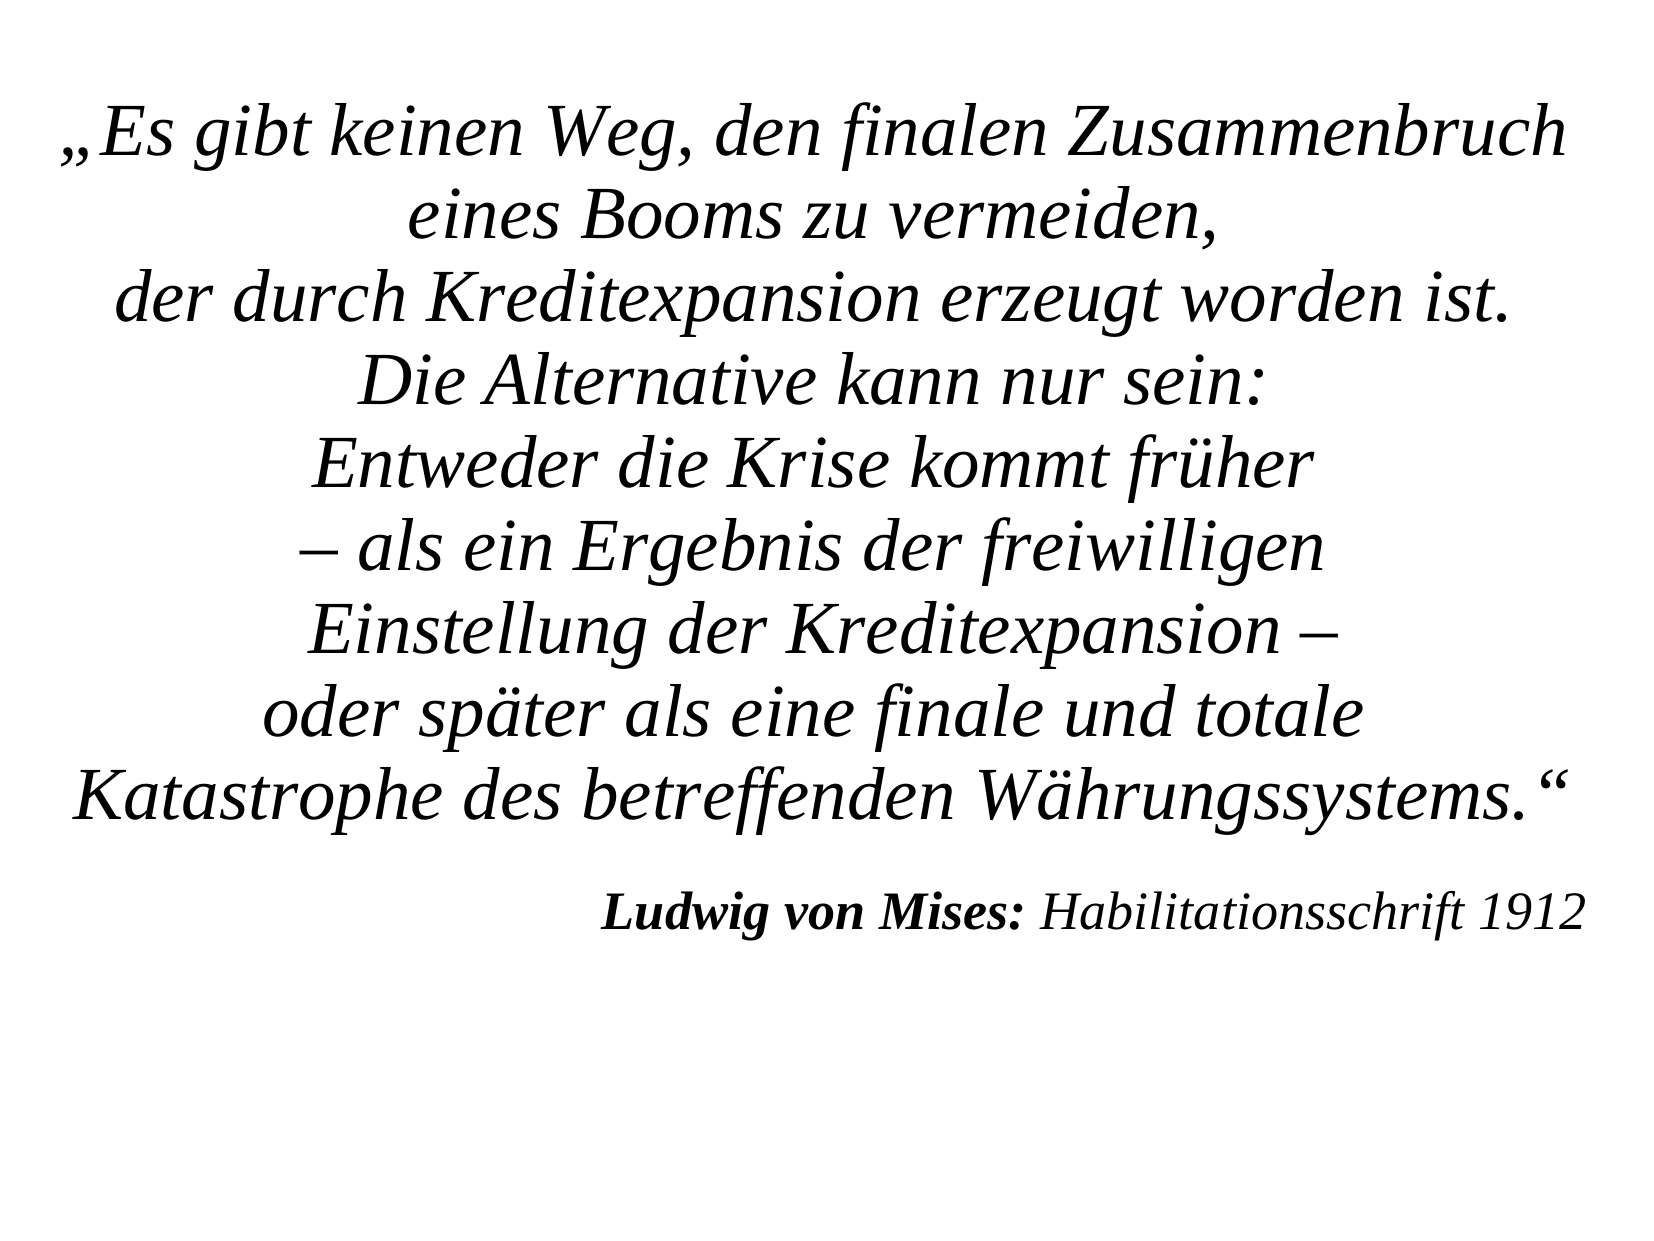

„Es gibt keinen Weg, den finalen Zusammenbruch
eines Booms zu vermeiden,
der durch Kreditexpansion erzeugt worden ist.
Die Alternative kann nur sein:
Entweder die Krise kommt früher
– als ein Ergebnis der freiwilligen
Einstellung der Kreditexpansion –
oder später als eine finale und totale
Katastrophe des betreffenden Währungssystems.“
Ludwig von Mises: Habilitationsschrift 1912